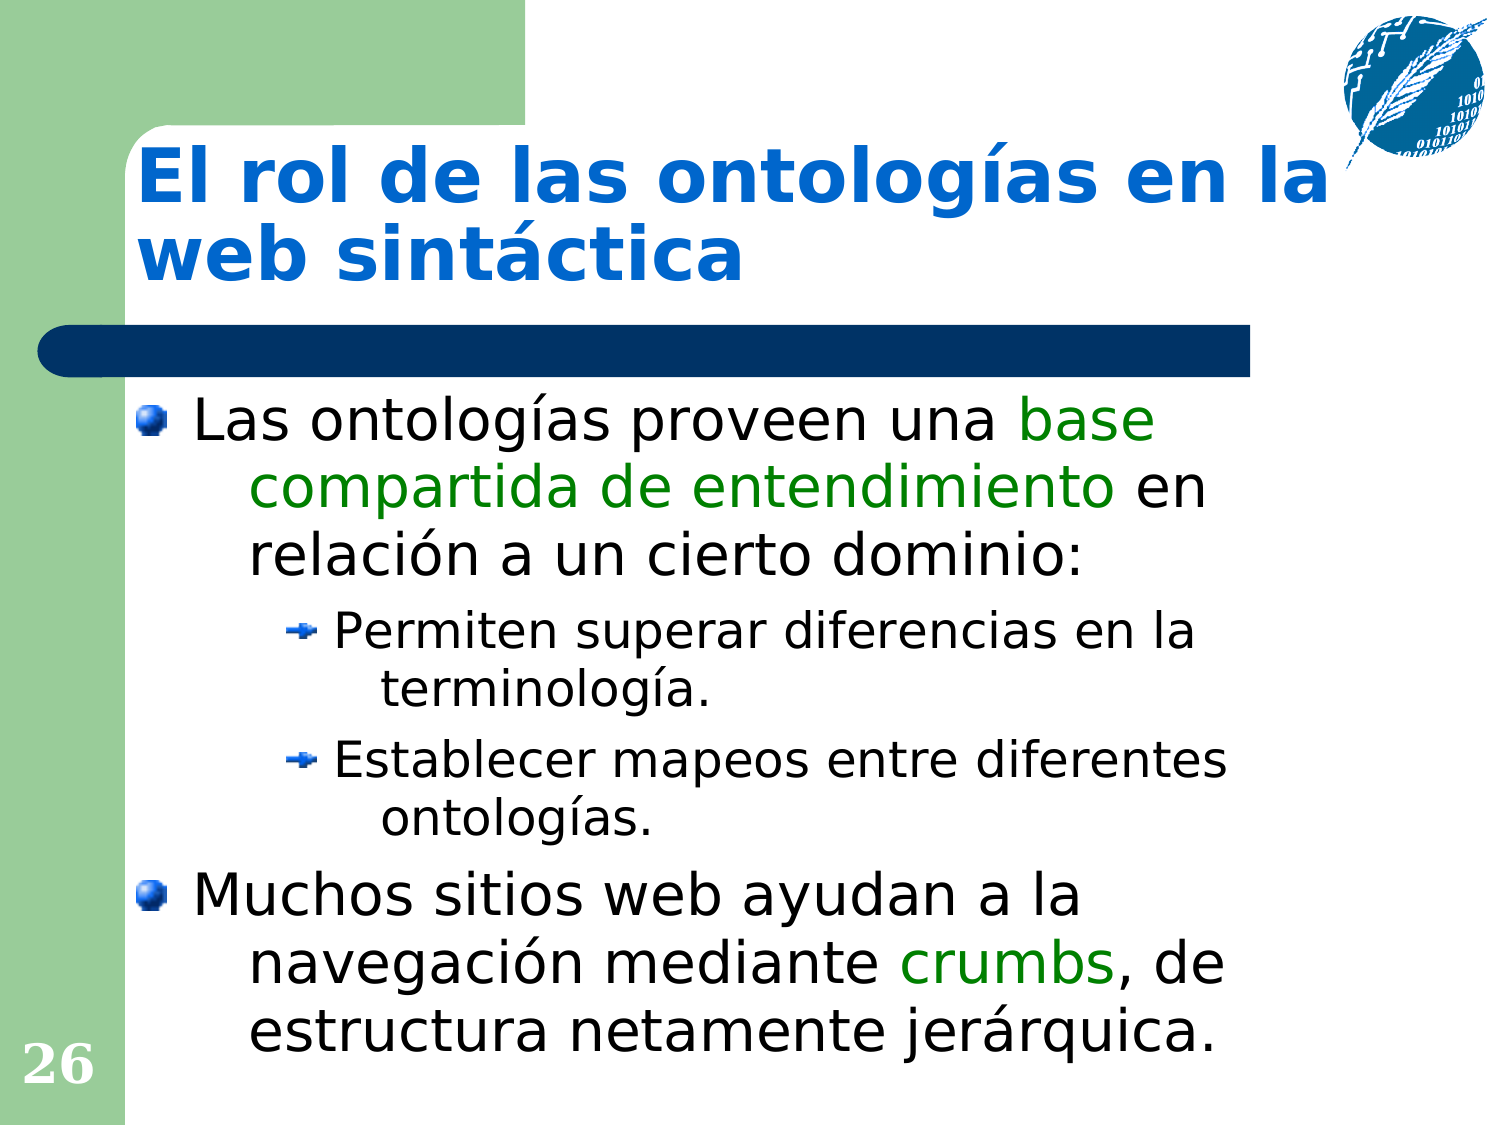

# El rol de las ontologías en la web sintáctica
Las ontologías proveen una base compartida de entendimiento en relación a un cierto dominio:
Permiten superar diferencias en la terminología.
Establecer mapeos entre diferentes ontologías.
Muchos sitios web ayudan a la navegación mediante crumbs, de estructura netamente jerárquica.
26